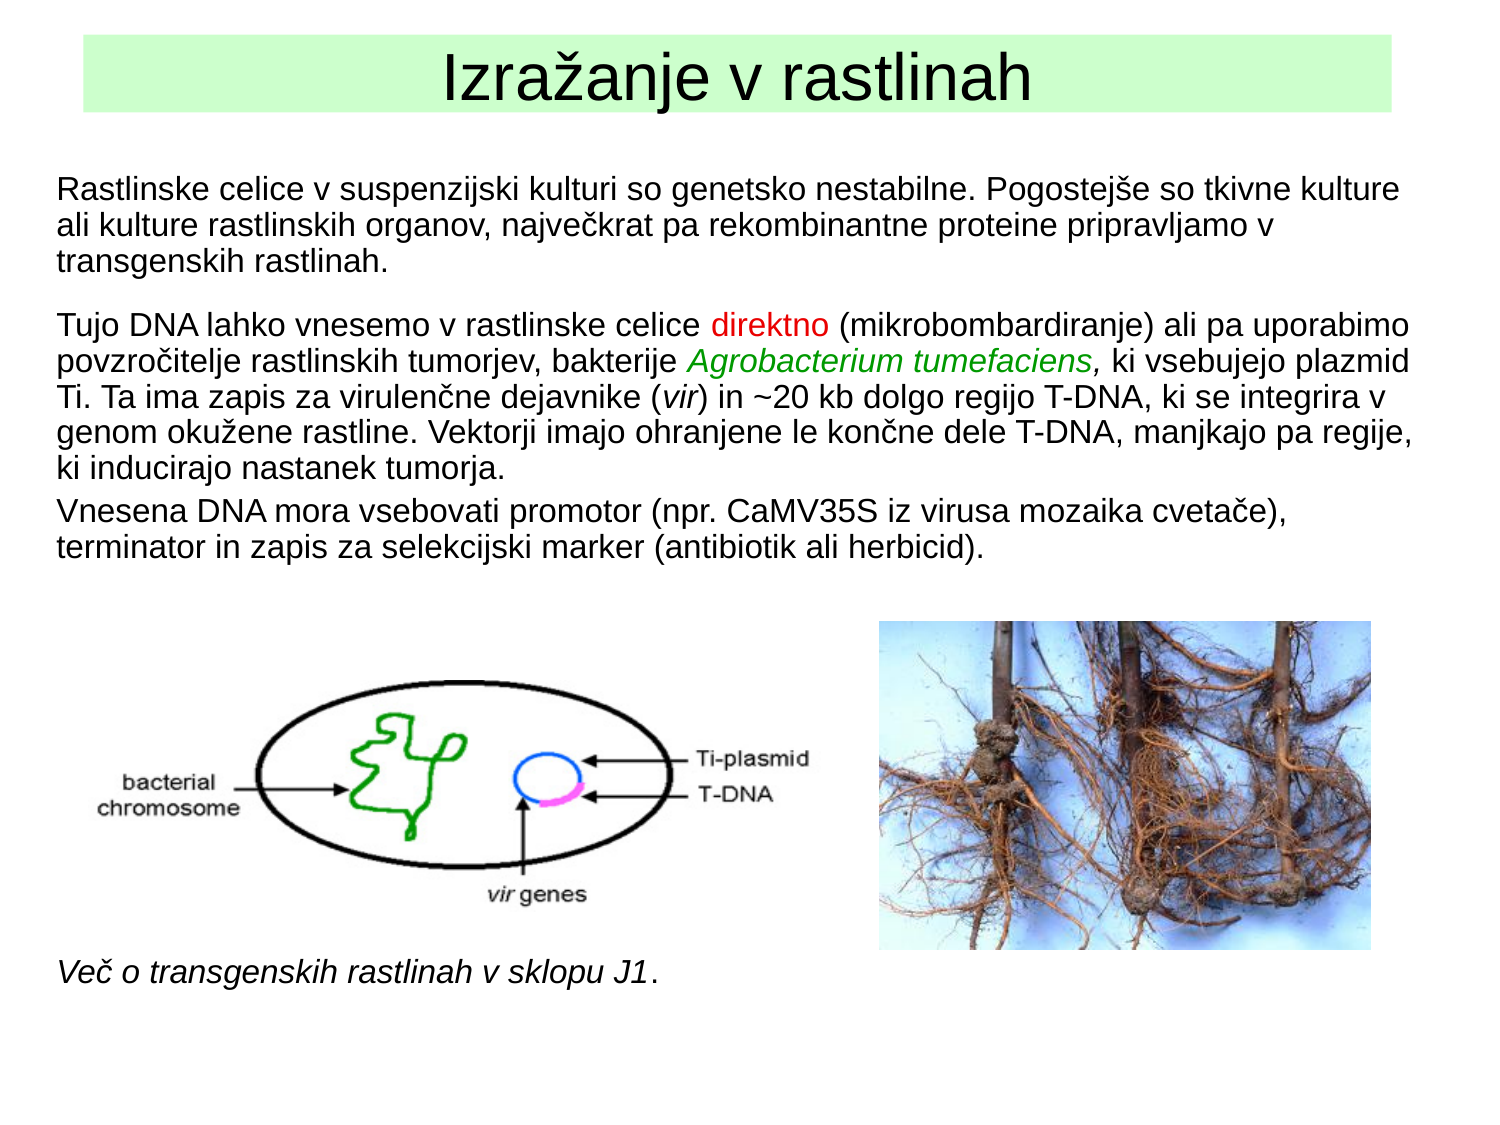

# Izražanje v rastlinah
Rastlinske celice v suspenzijski kulturi so genetsko nestabilne. Pogostejše so tkivne kulture ali kulture rastlinskih organov, največkrat pa rekombinantne proteine pripravljamo v transgenskih rastlinah.
Tujo DNA lahko vnesemo v rastlinske celice direktno (mikrobombardiranje) ali pa uporabimo povzročitelje rastlinskih tumorjev, bakterije Agrobacterium tumefaciens, ki vsebujejo plazmid Ti. Ta ima zapis za virulenčne dejavnike (vir) in ~20 kb dolgo regijo T-DNA, ki se integrira v genom okužene rastline. Vektorji imajo ohranjene le končne dele T-DNA, manjkajo pa regije, ki inducirajo nastanek tumorja.
Vnesena DNA mora vsebovati promotor (npr. CaMV35S iz virusa mozaika cvetače), terminator in zapis za selekcijski marker (antibiotik ali herbicid).
Več o transgenskih rastlinah v sklopu J1.